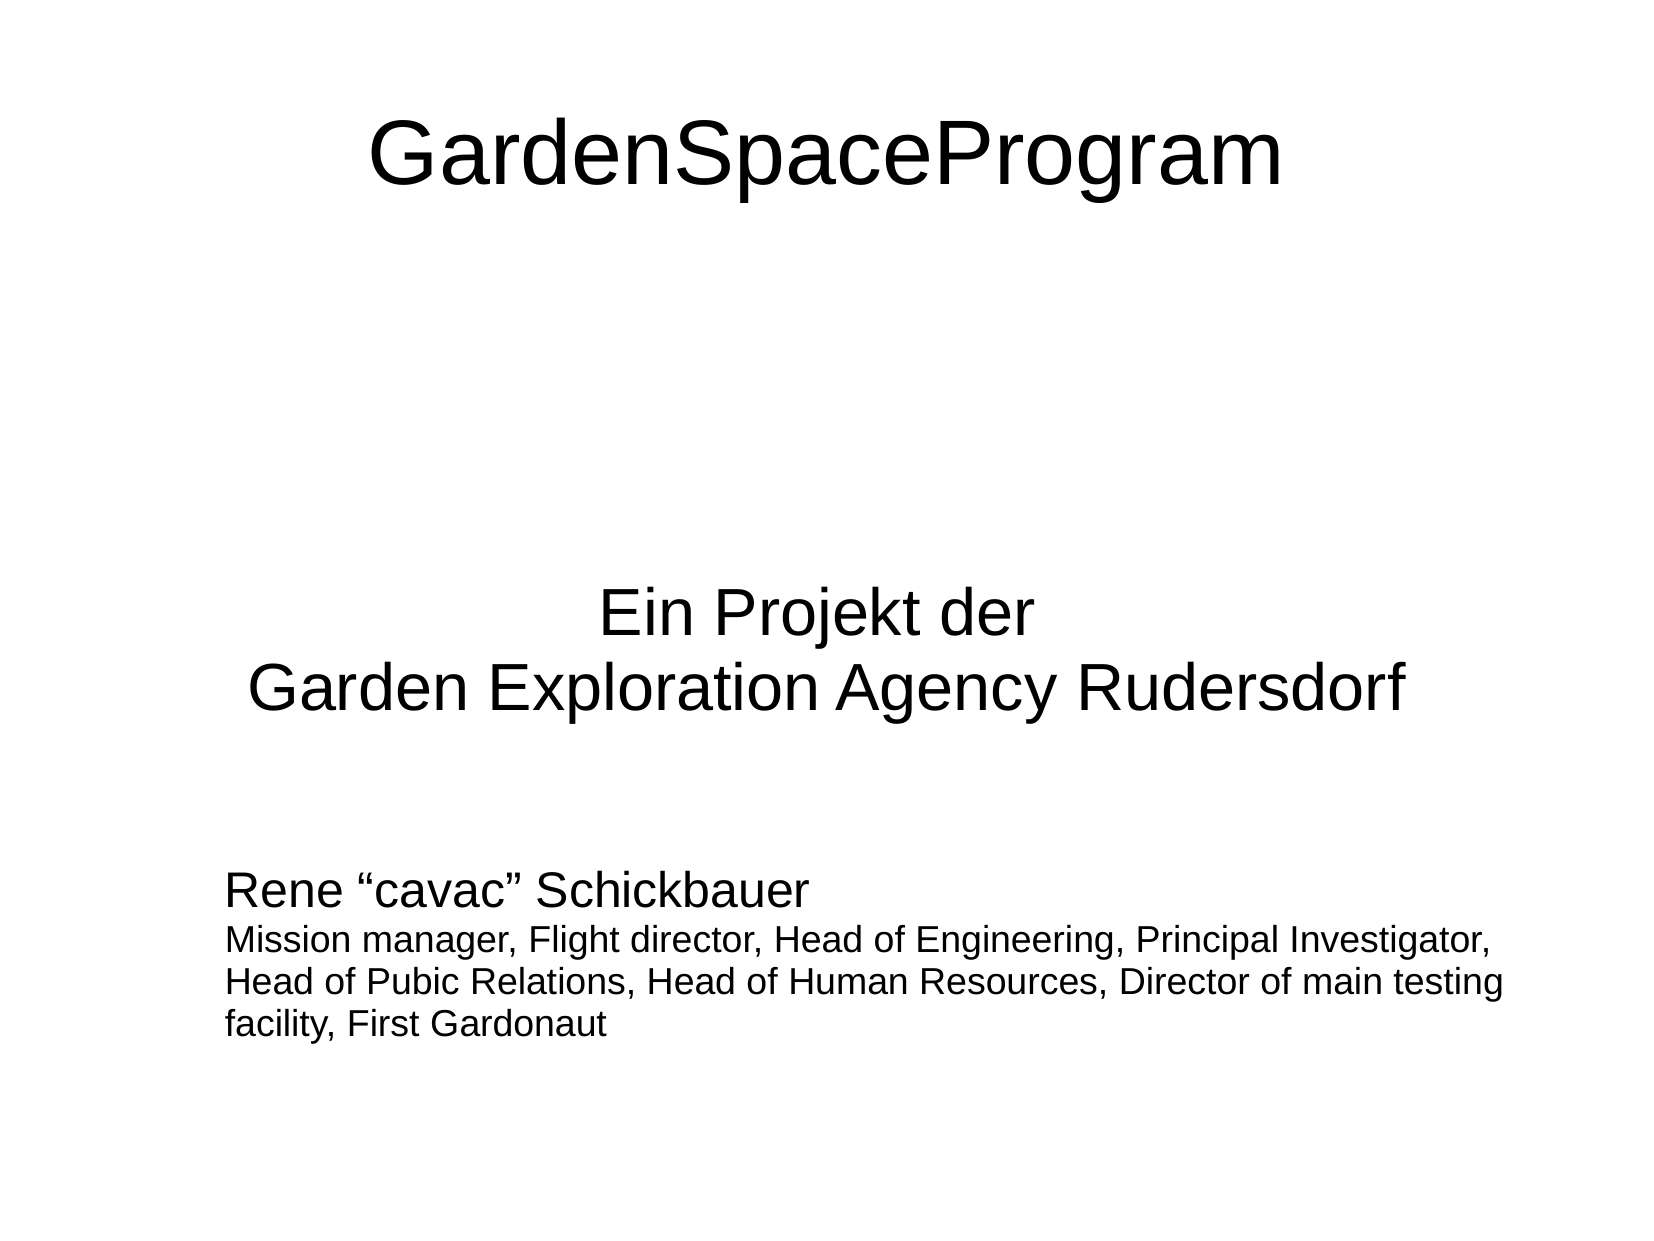

# GardenSpaceProgram
Ein Projekt der
Garden Exploration Agency Rudersdorf
Rene “cavac” Schickbauer
Mission manager, Flight director, Head of Engineering, Principal Investigator, Head of Pubic Relations, Head of Human Resources, Director of main testing facility, First Gardonaut